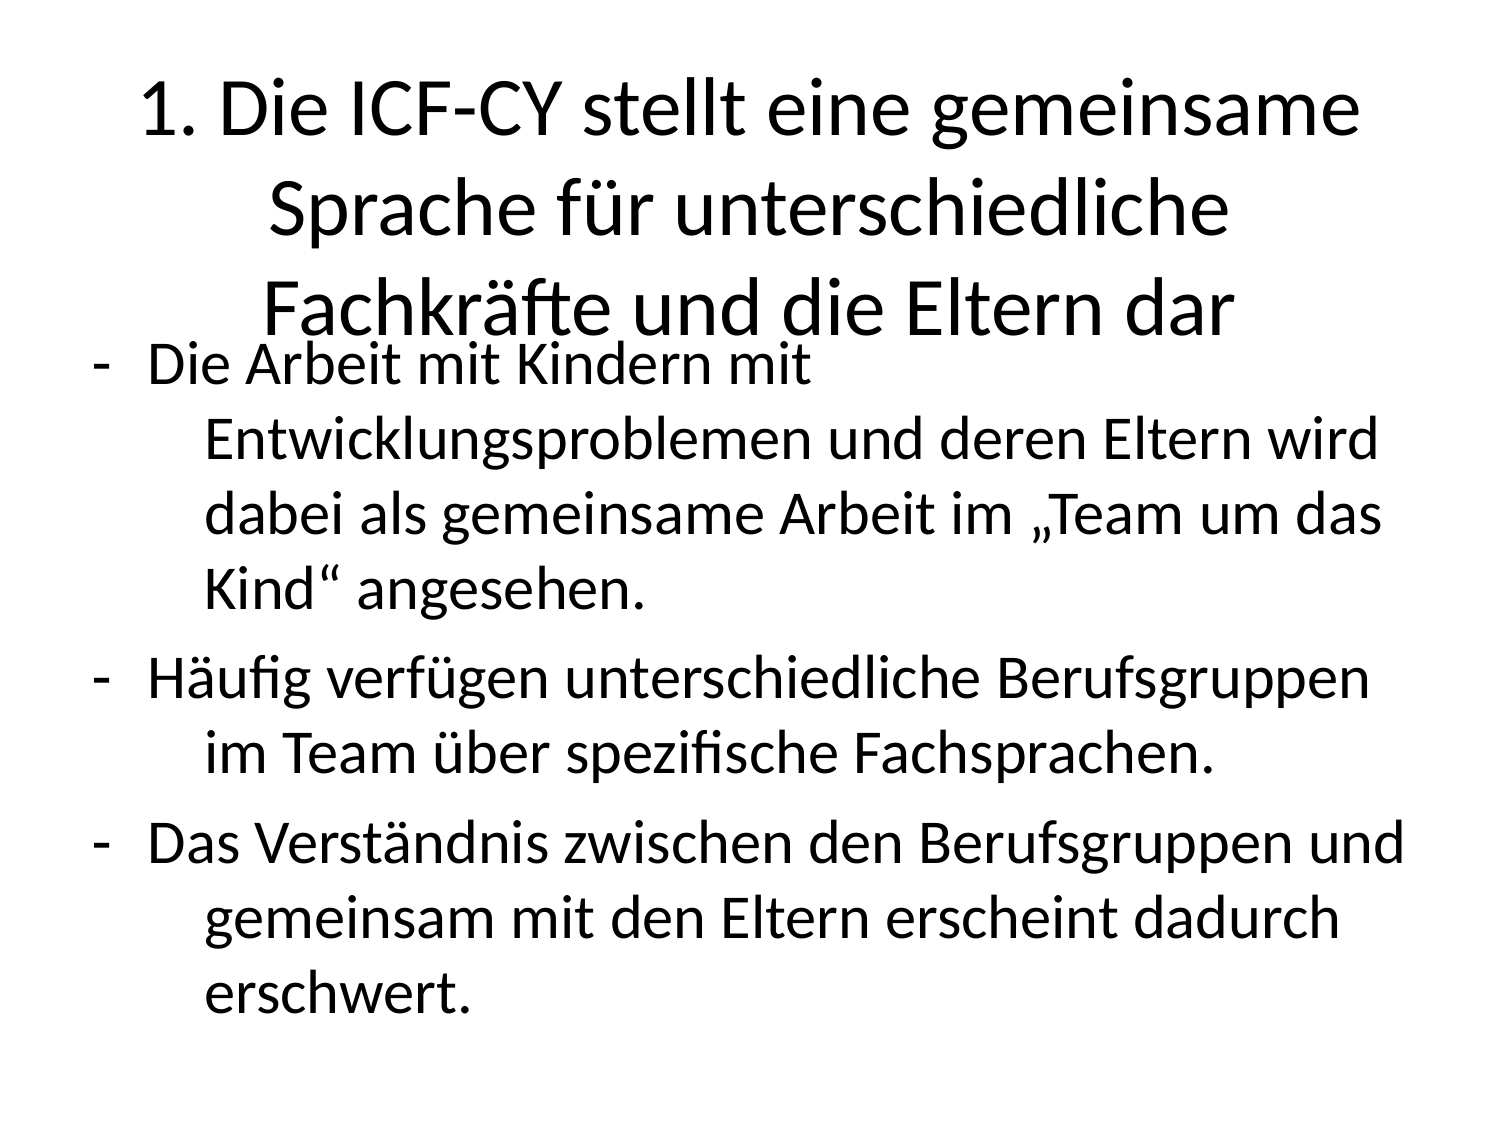

# 1. Die ICF-CY stellt eine gemeinsame Sprache für unterschiedliche Fachkräfte und die Eltern dar
Die Arbeit mit Kindern mit Entwicklungsproblemen und deren Eltern wird dabei als gemeinsame Arbeit im „Team um das Kind“ angesehen.
Häufig verfügen unterschiedliche Berufsgruppen im Team über spezifische Fachsprachen.
Das Verständnis zwischen den Berufsgruppen und gemeinsam mit den Eltern erscheint dadurch erschwert.